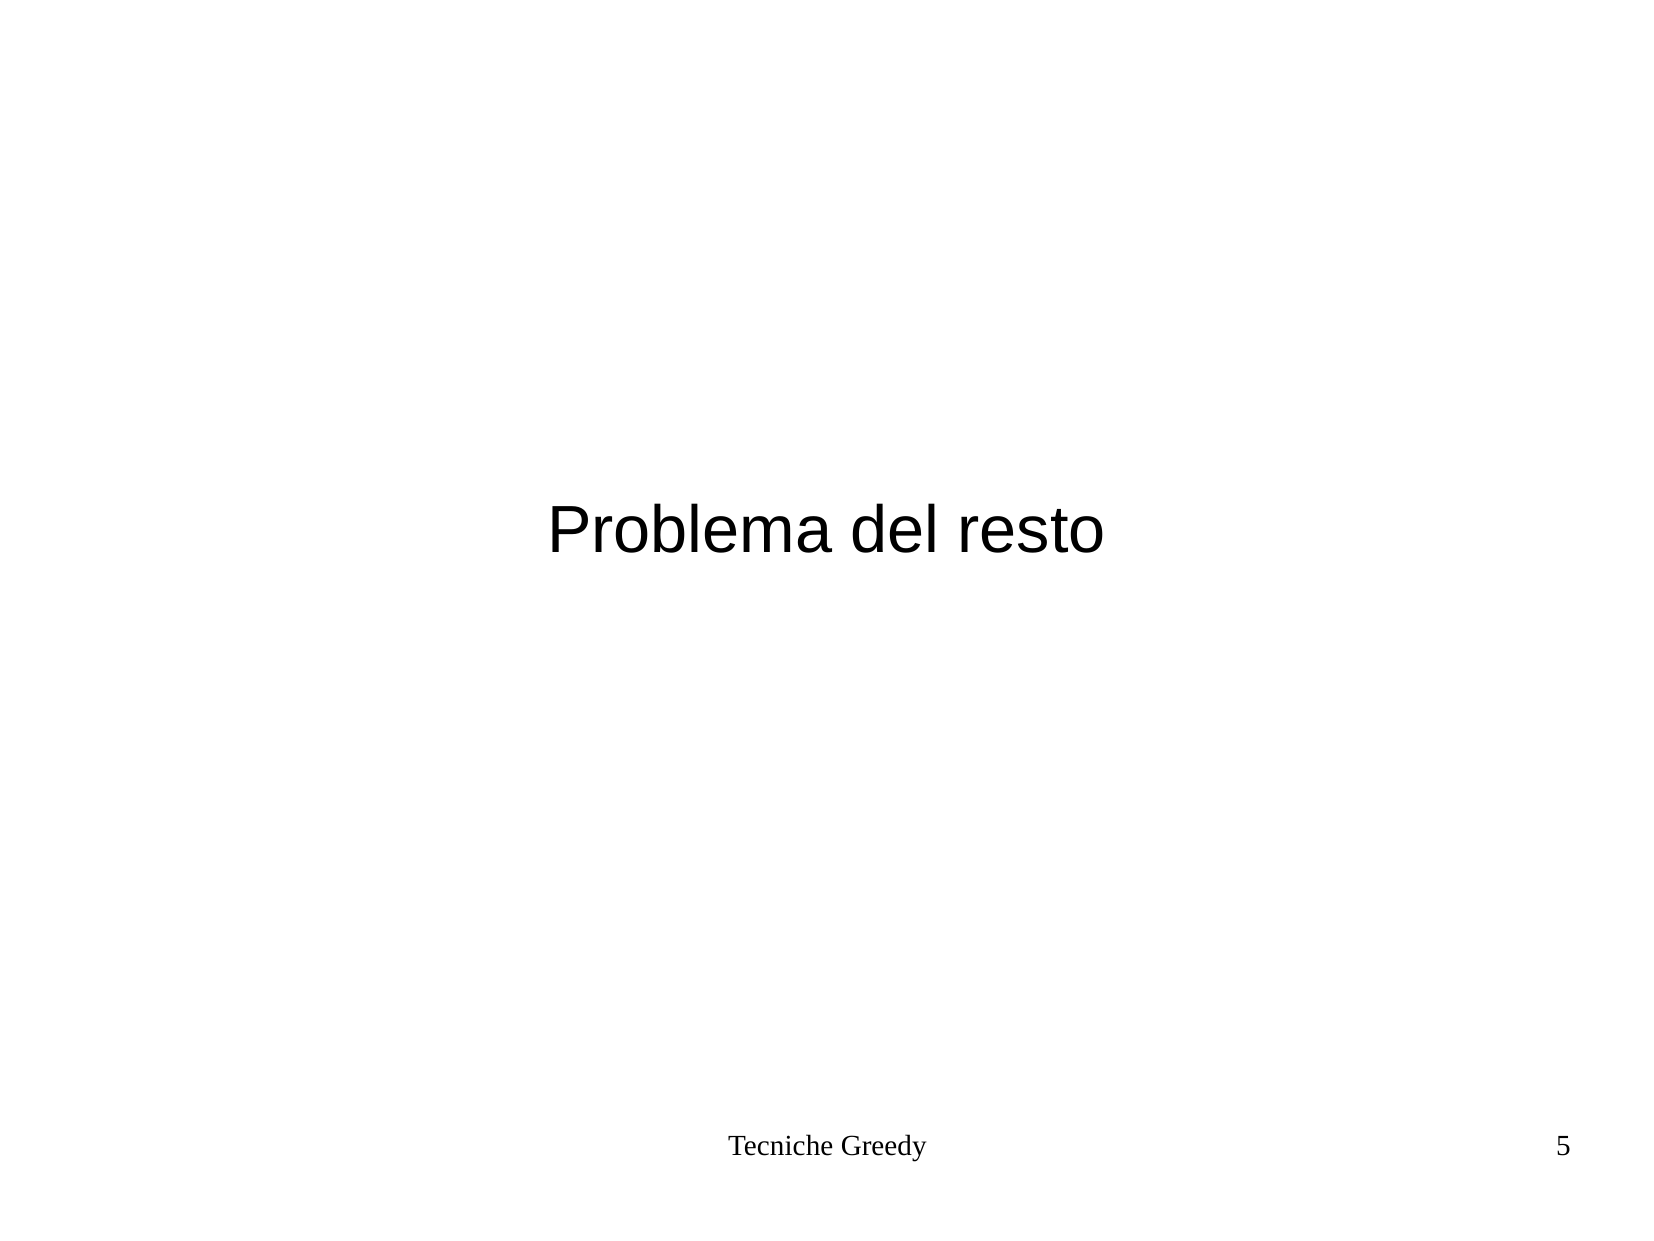

# Problema del resto
Tecniche Greedy
5